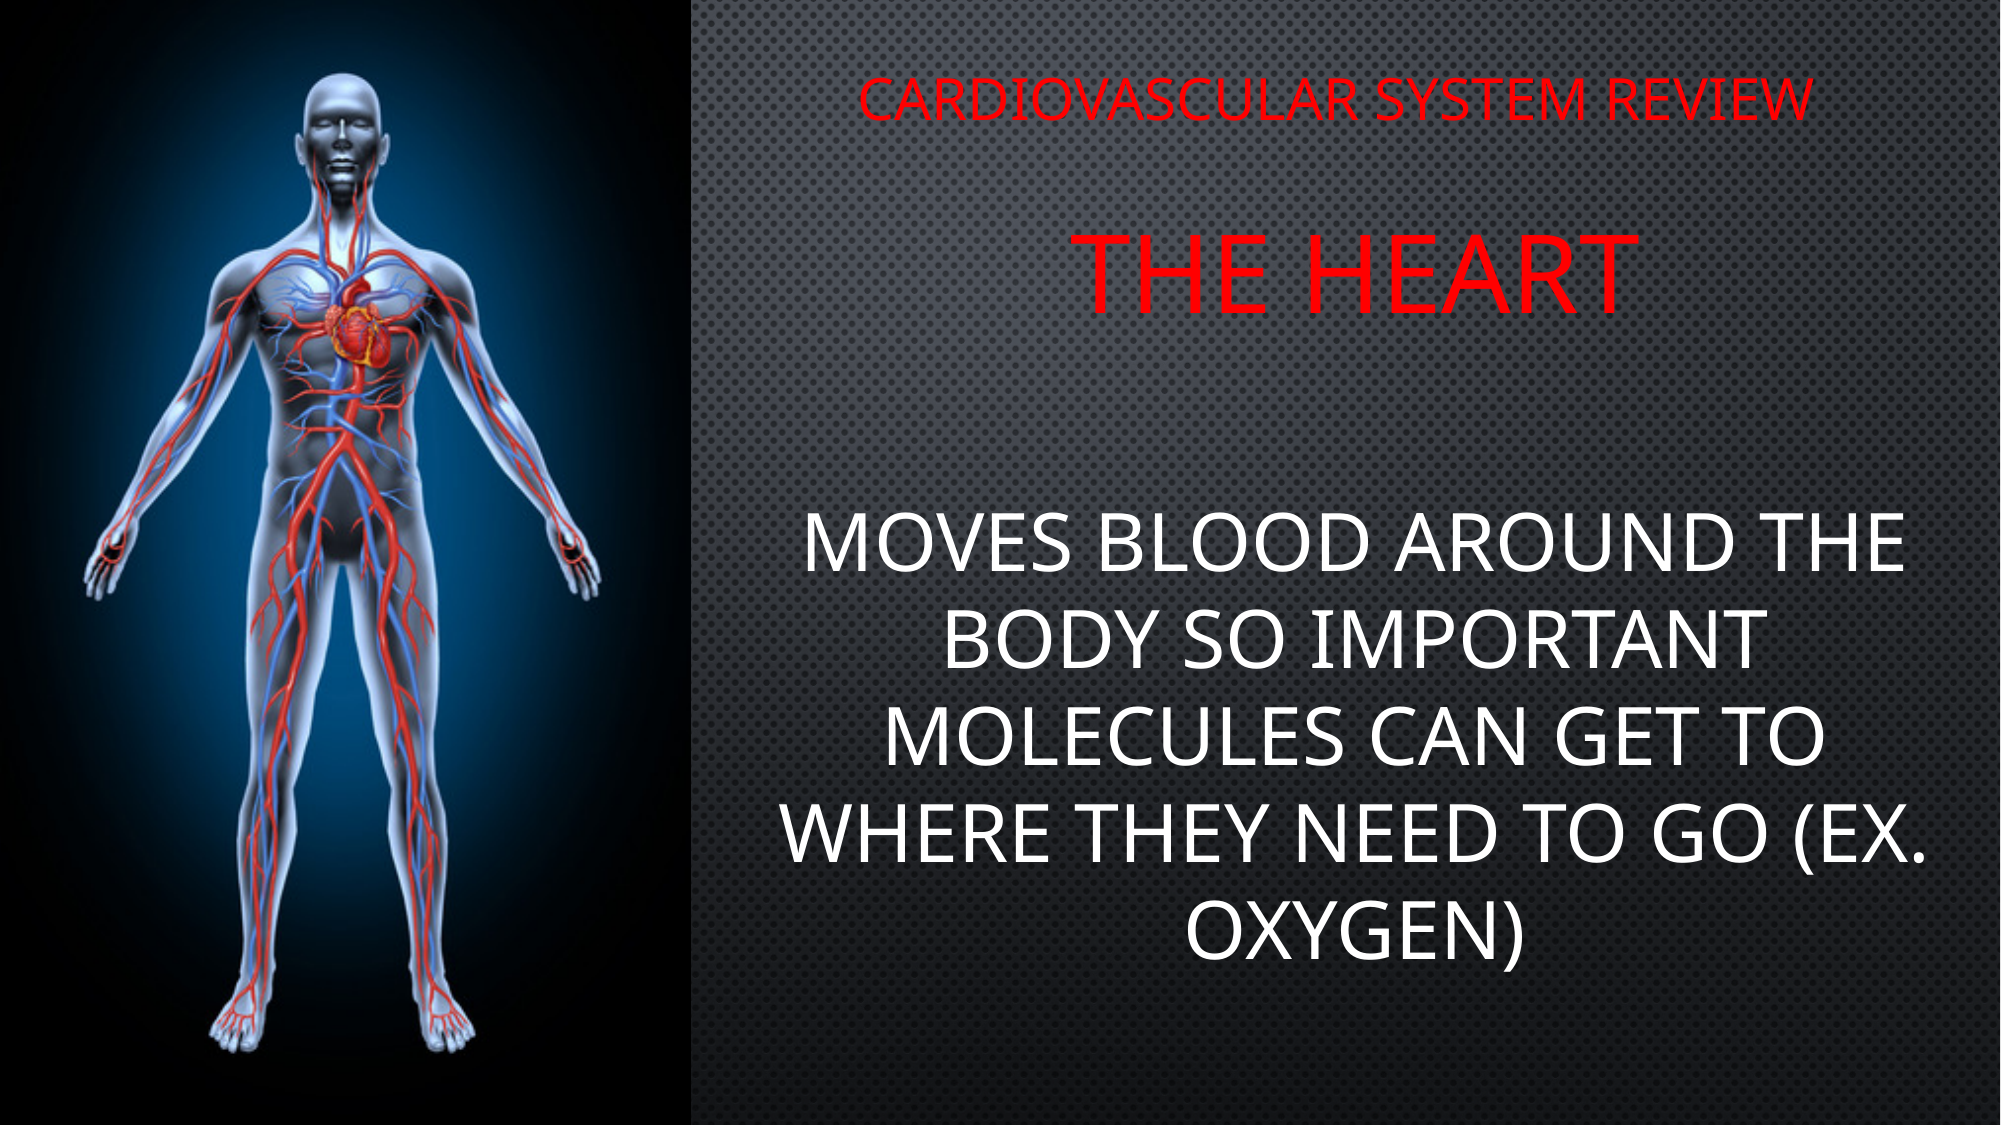

# Cardiovascular system review
THE HEART
MOVES BLOOD AROUND THE BODY SO IMPORTANT MOLECULES CAN GET TO WHERE THEY NEED TO GO (EX. OXYGEN)